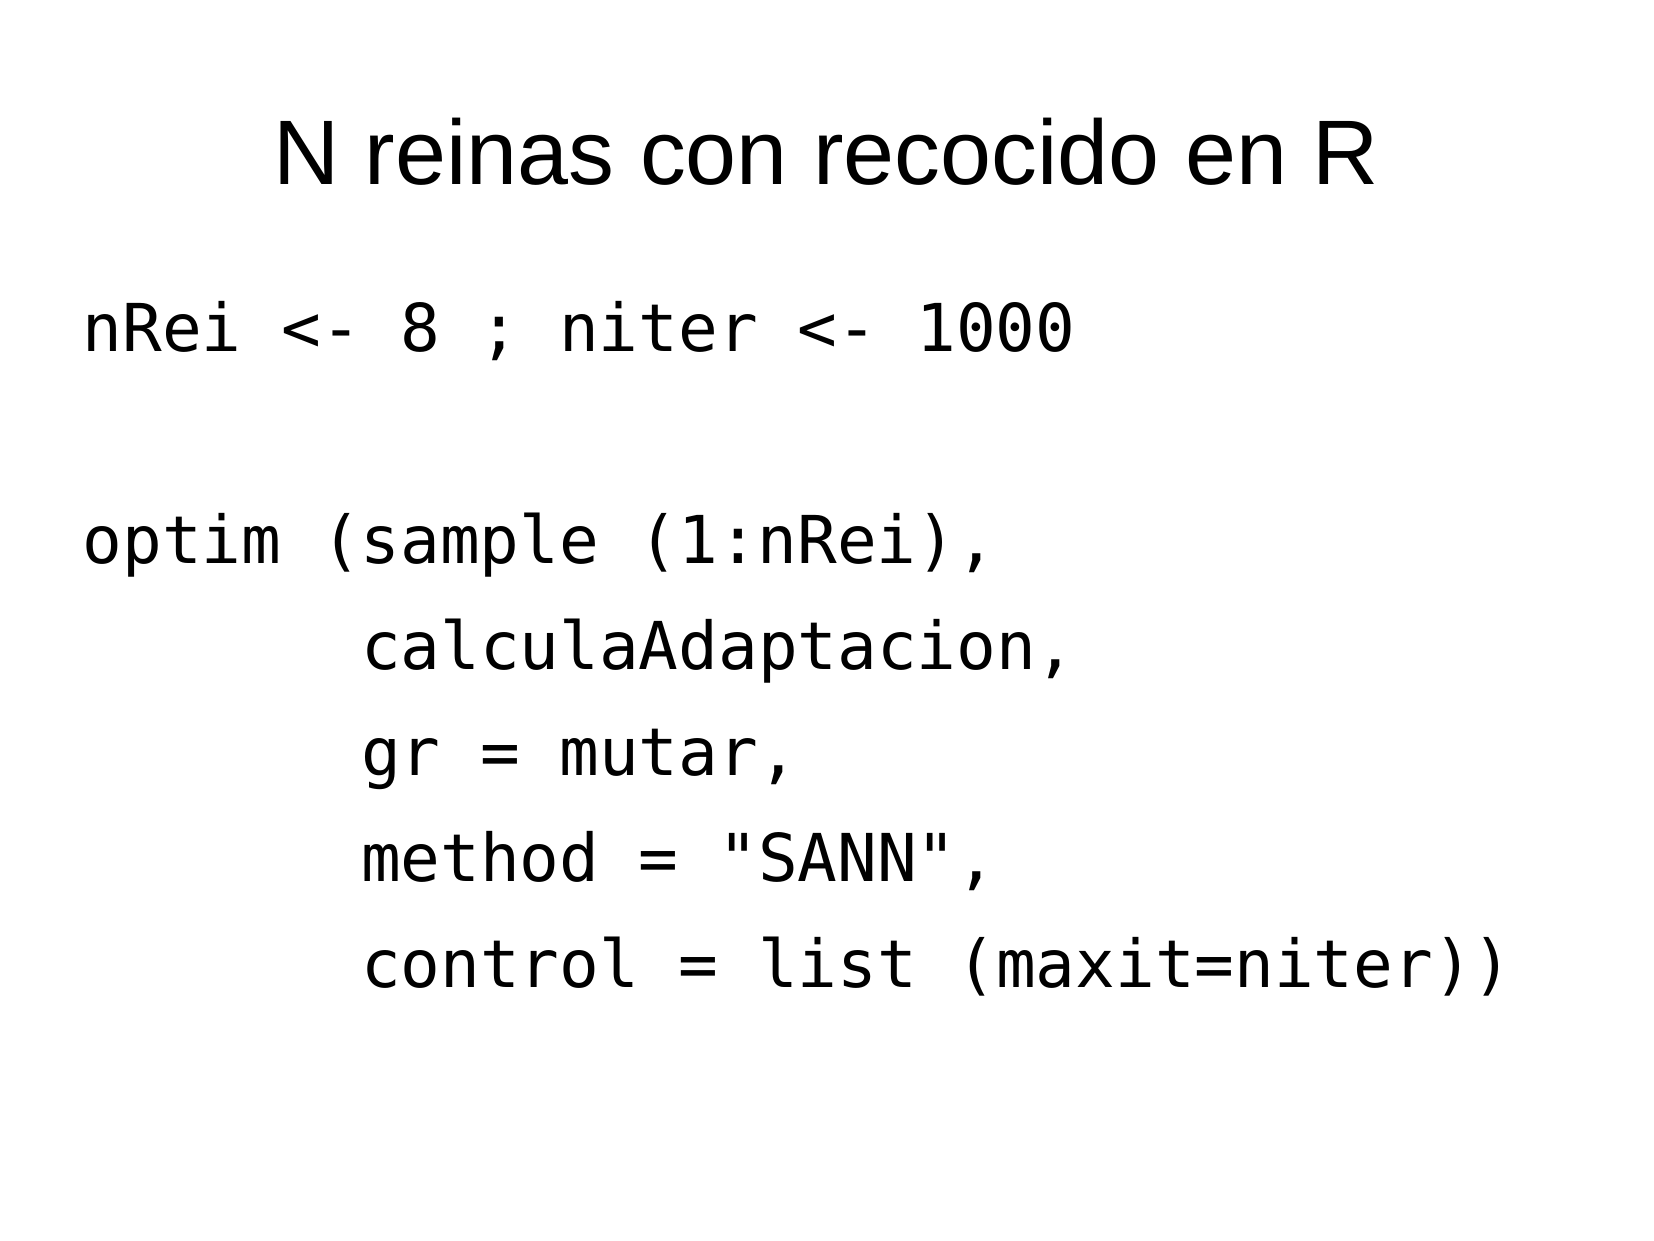

# N reinas con recocido en R
nRei <- 8 ; niter <- 1000
optim (sample (1:nRei),
 calculaAdaptacion,
 gr = mutar,
 method = "SANN",
 control = list (maxit=niter))